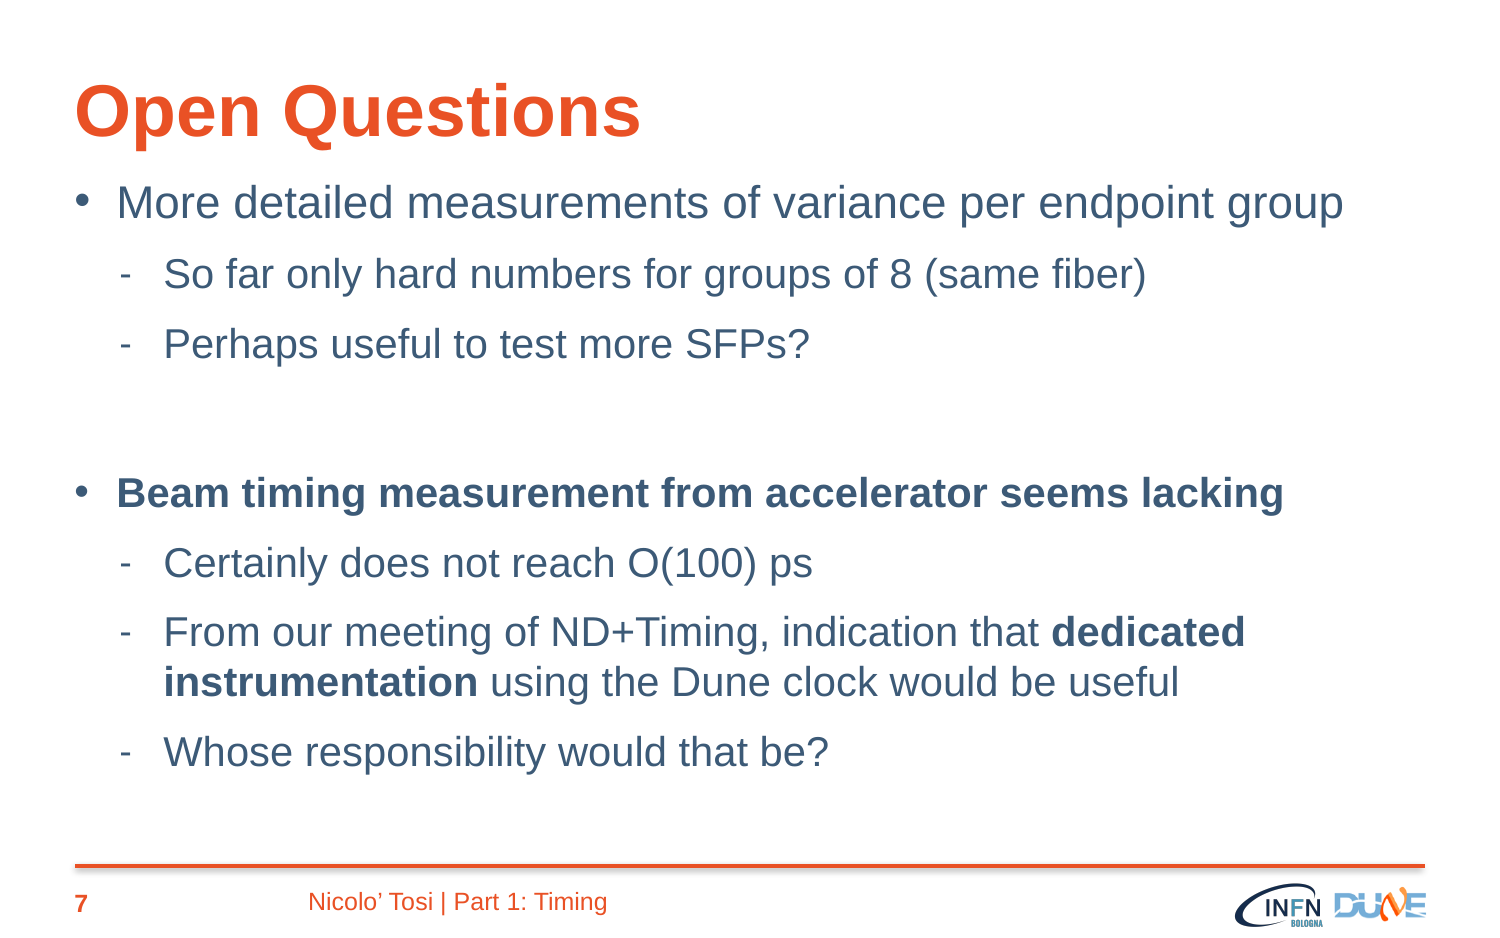

# Open Questions
More detailed measurements of variance per endpoint group
So far only hard numbers for groups of 8 (same fiber)
Perhaps useful to test more SFPs?
Beam timing measurement from accelerator seems lacking
Certainly does not reach O(100) ps
From our meeting of ND+Timing, indication that dedicated instrumentation using the Dune clock would be useful
Whose responsibility would that be?
Nicolo’ Tosi | Part 1: Timing